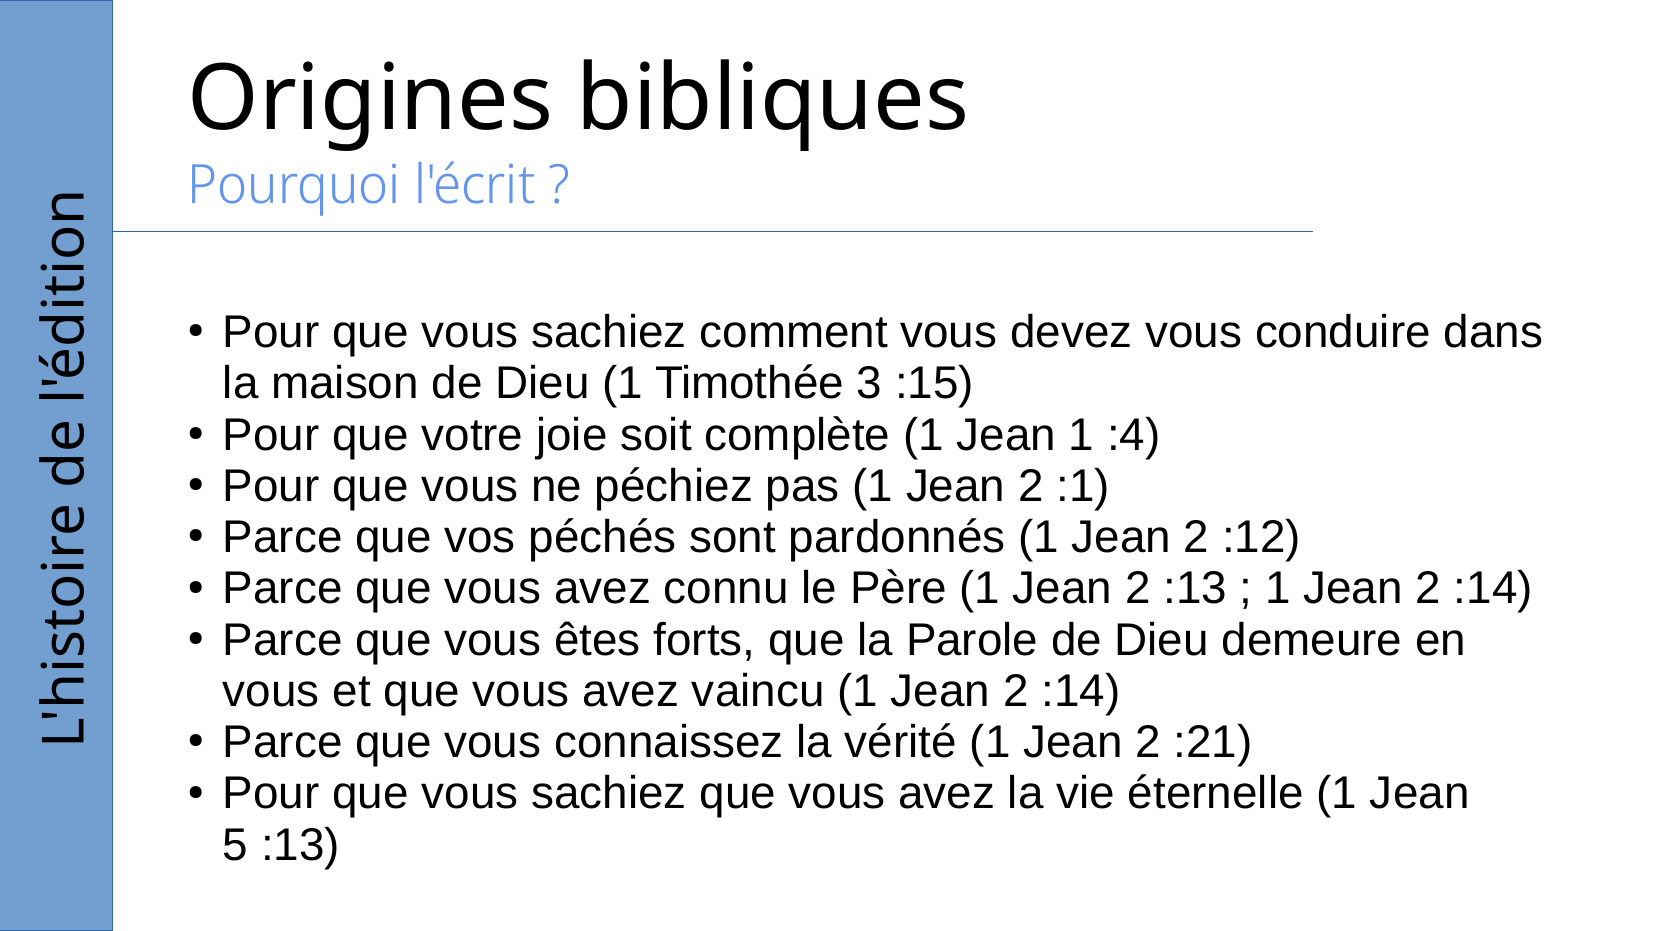

# Origines bibliques
Pourquoi l'écrit ?
Pour que vous sachiez comment vous devez vous conduire dans la maison de Dieu (1 Timothée 3 :15)
Pour que votre joie soit complète (1 Jean 1 :4)
Pour que vous ne péchiez pas (1 Jean 2 :1)
Parce que vos péchés sont pardonnés (1 Jean 2 :12)
Parce que vous avez connu le Père (1 Jean 2 :13 ; 1 Jean 2 :14)
Parce que vous êtes forts, que la Parole de Dieu demeure en vous et que vous avez vaincu (1 Jean 2 :14)
Parce que vous connaissez la vérité (1 Jean 2 :21)
Pour que vous sachiez que vous avez la vie éternelle (1 Jean 5 :13)
L'histoire de l'édition